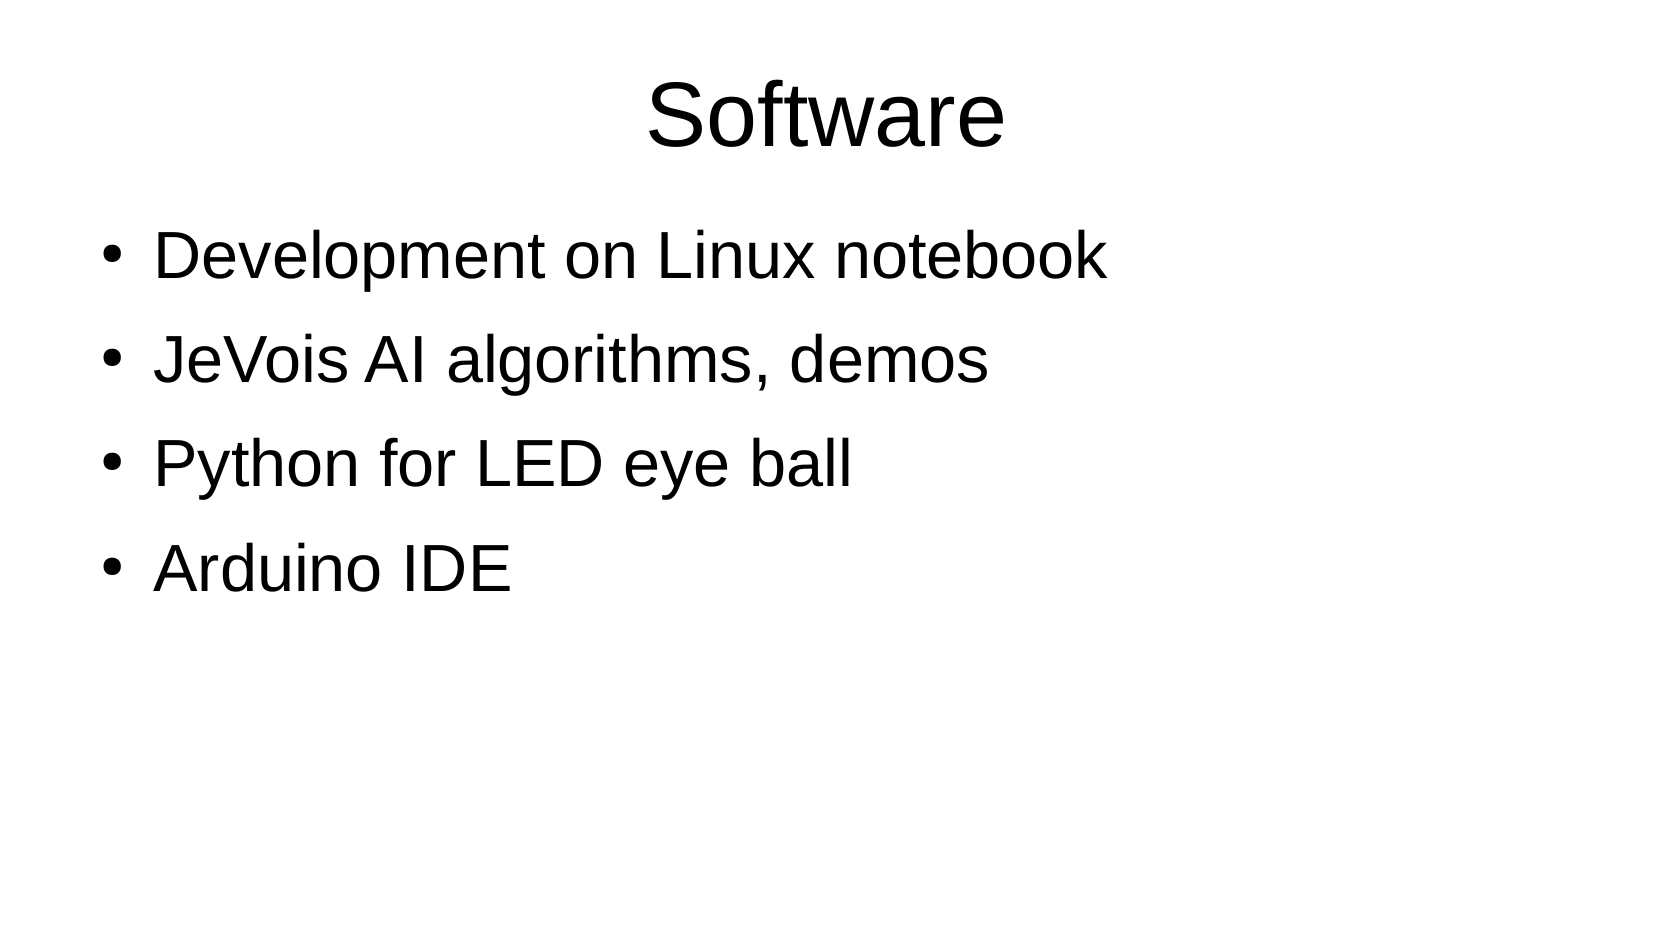

# Software
Development on Linux notebook
JeVois AI algorithms, demos
Python for LED eye ball
Arduino IDE